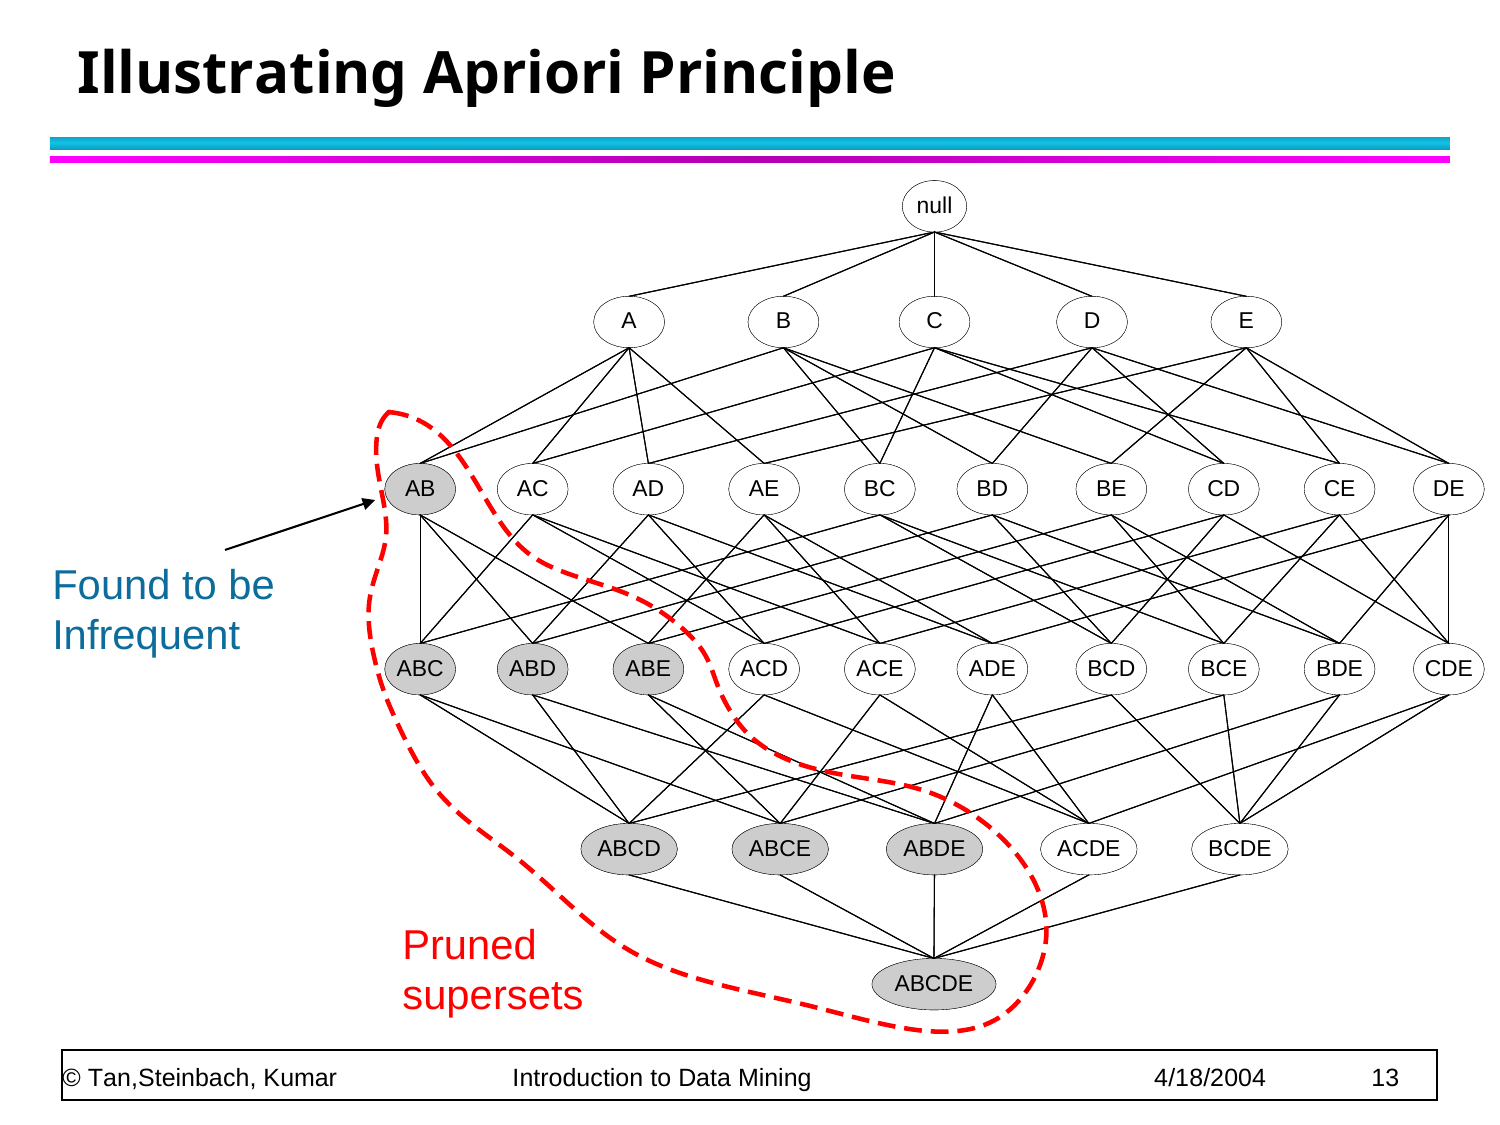

# Illustrating Apriori Principle
Found to be Infrequent
Pruned supersets